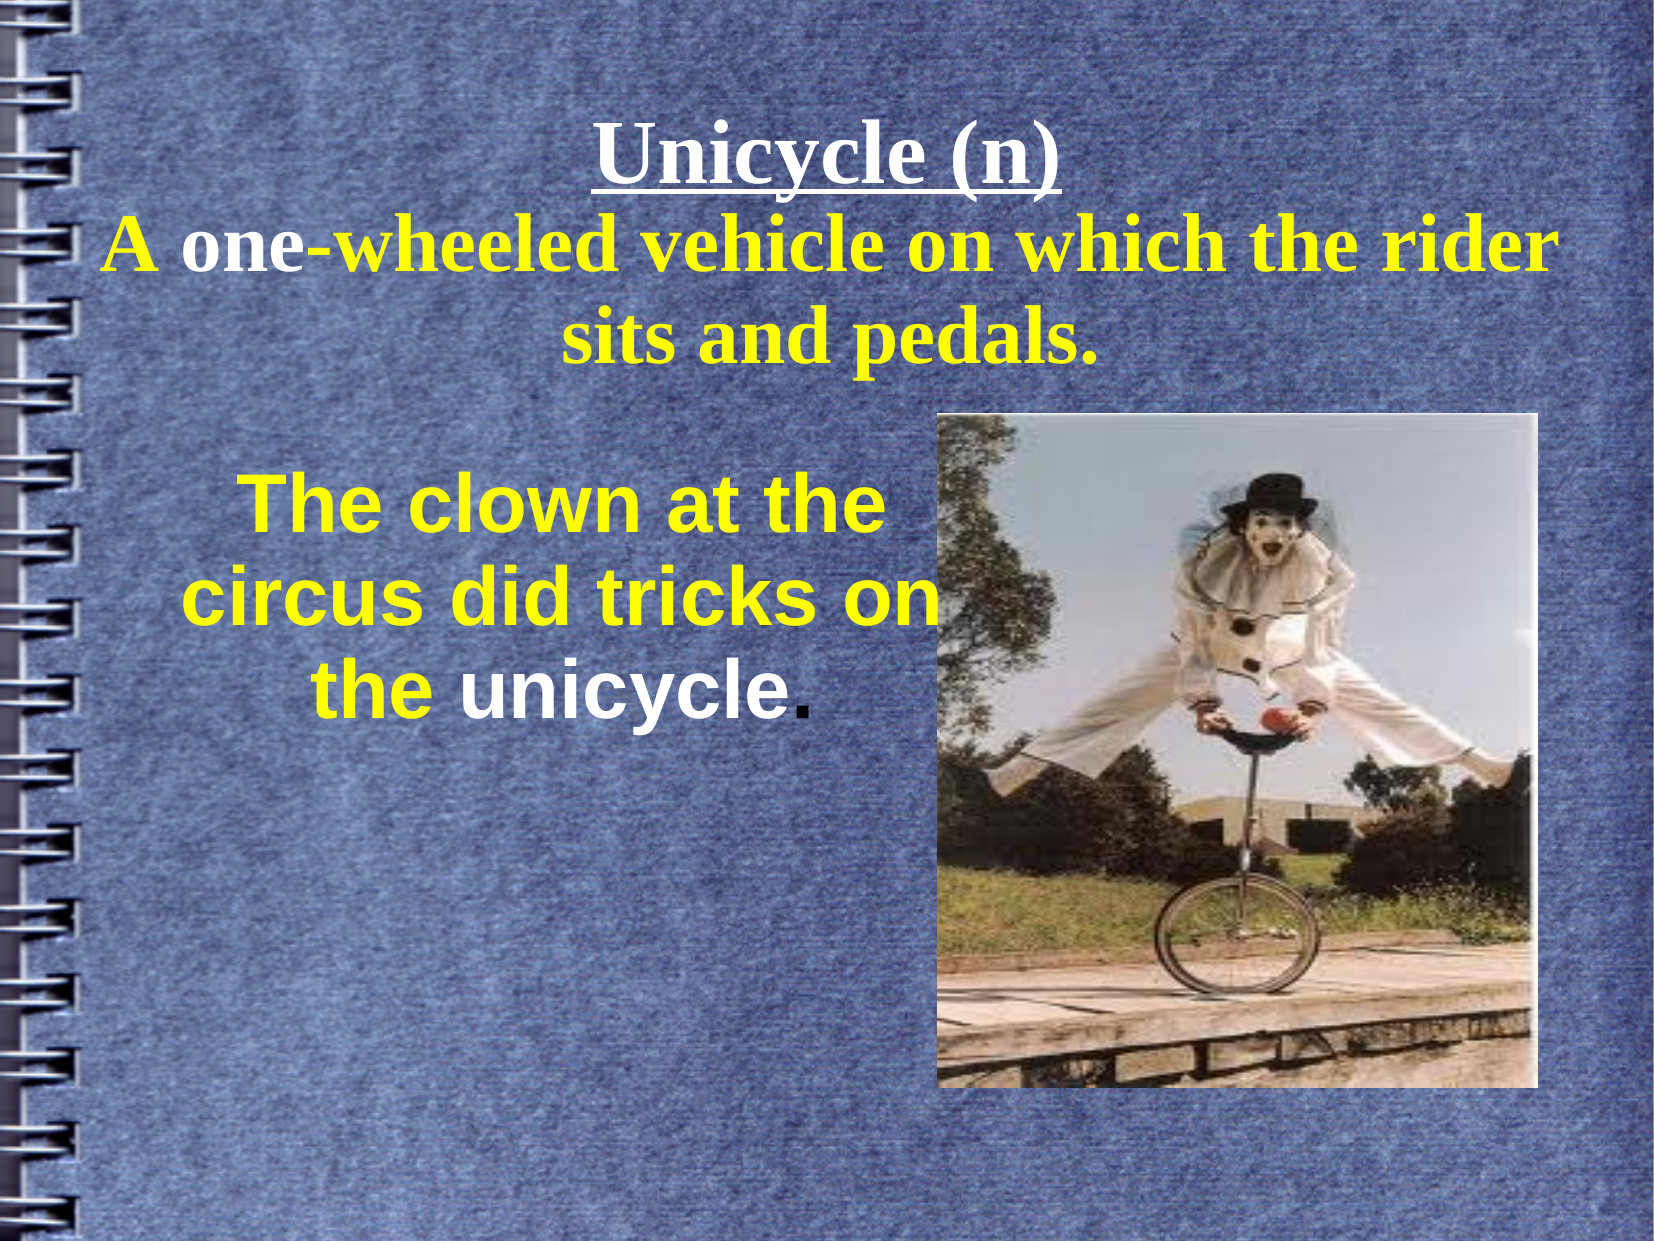

A one-wheeled vehicle on which the rider sits and pedals.
# Unicycle (n)
The clown at the circus did tricks on the unicycle.